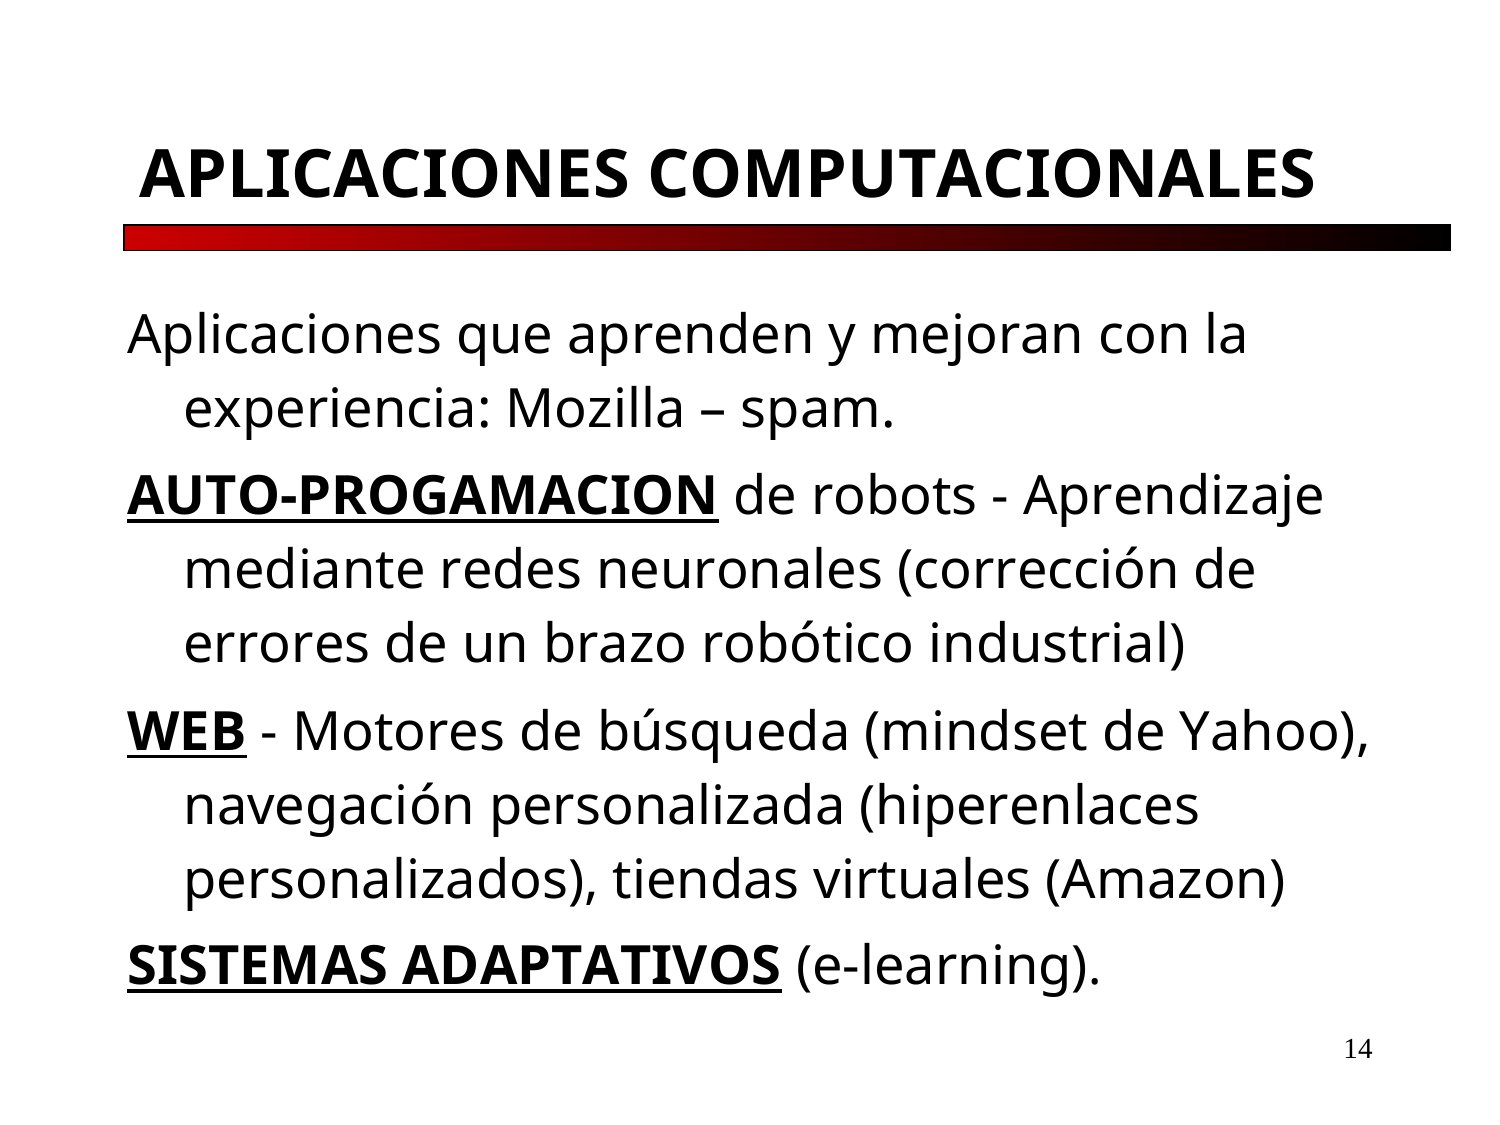

# APLICACIONES COMPUTACIONALES
Aplicaciones que aprenden y mejoran con la experiencia: Mozilla – spam.
AUTO-PROGAMACION de robots - Aprendizaje mediante redes neuronales (corrección de errores de un brazo robótico industrial)
WEB - Motores de búsqueda (mindset de Yahoo), navegación personalizada (hiperenlaces personalizados), tiendas virtuales (Amazon)
SISTEMAS ADAPTATIVOS (e-learning).
14